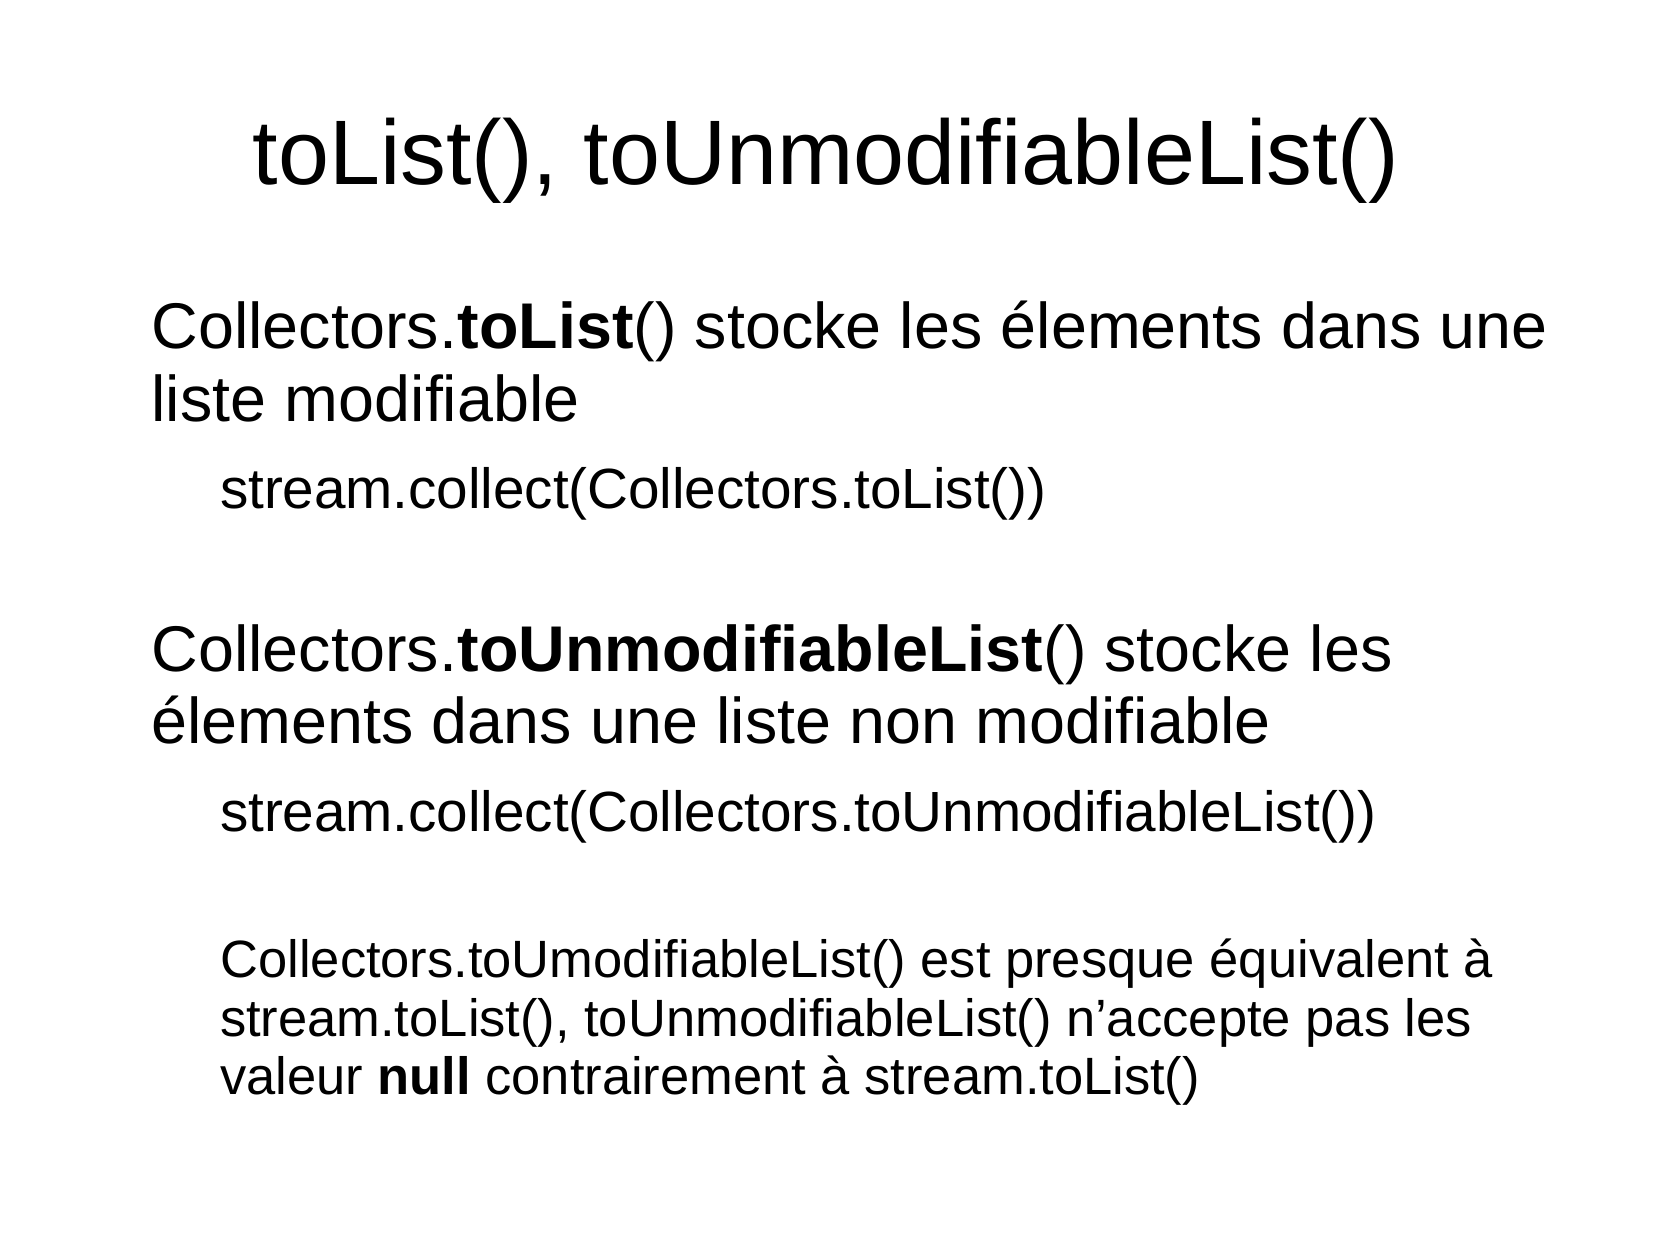

# toList(), toUnmodifiableList()
Collectors.toList() stocke les élements dans une liste modifiable
stream.collect(Collectors.toList())
Collectors.toUnmodifiableList() stocke les élements dans une liste non modifiable
stream.collect(Collectors.toUnmodifiableList())
Collectors.toUmodifiableList() est presque équivalent à stream.toList(), toUnmodifiableList() n’accepte pas les valeur null contrairement à stream.toList()